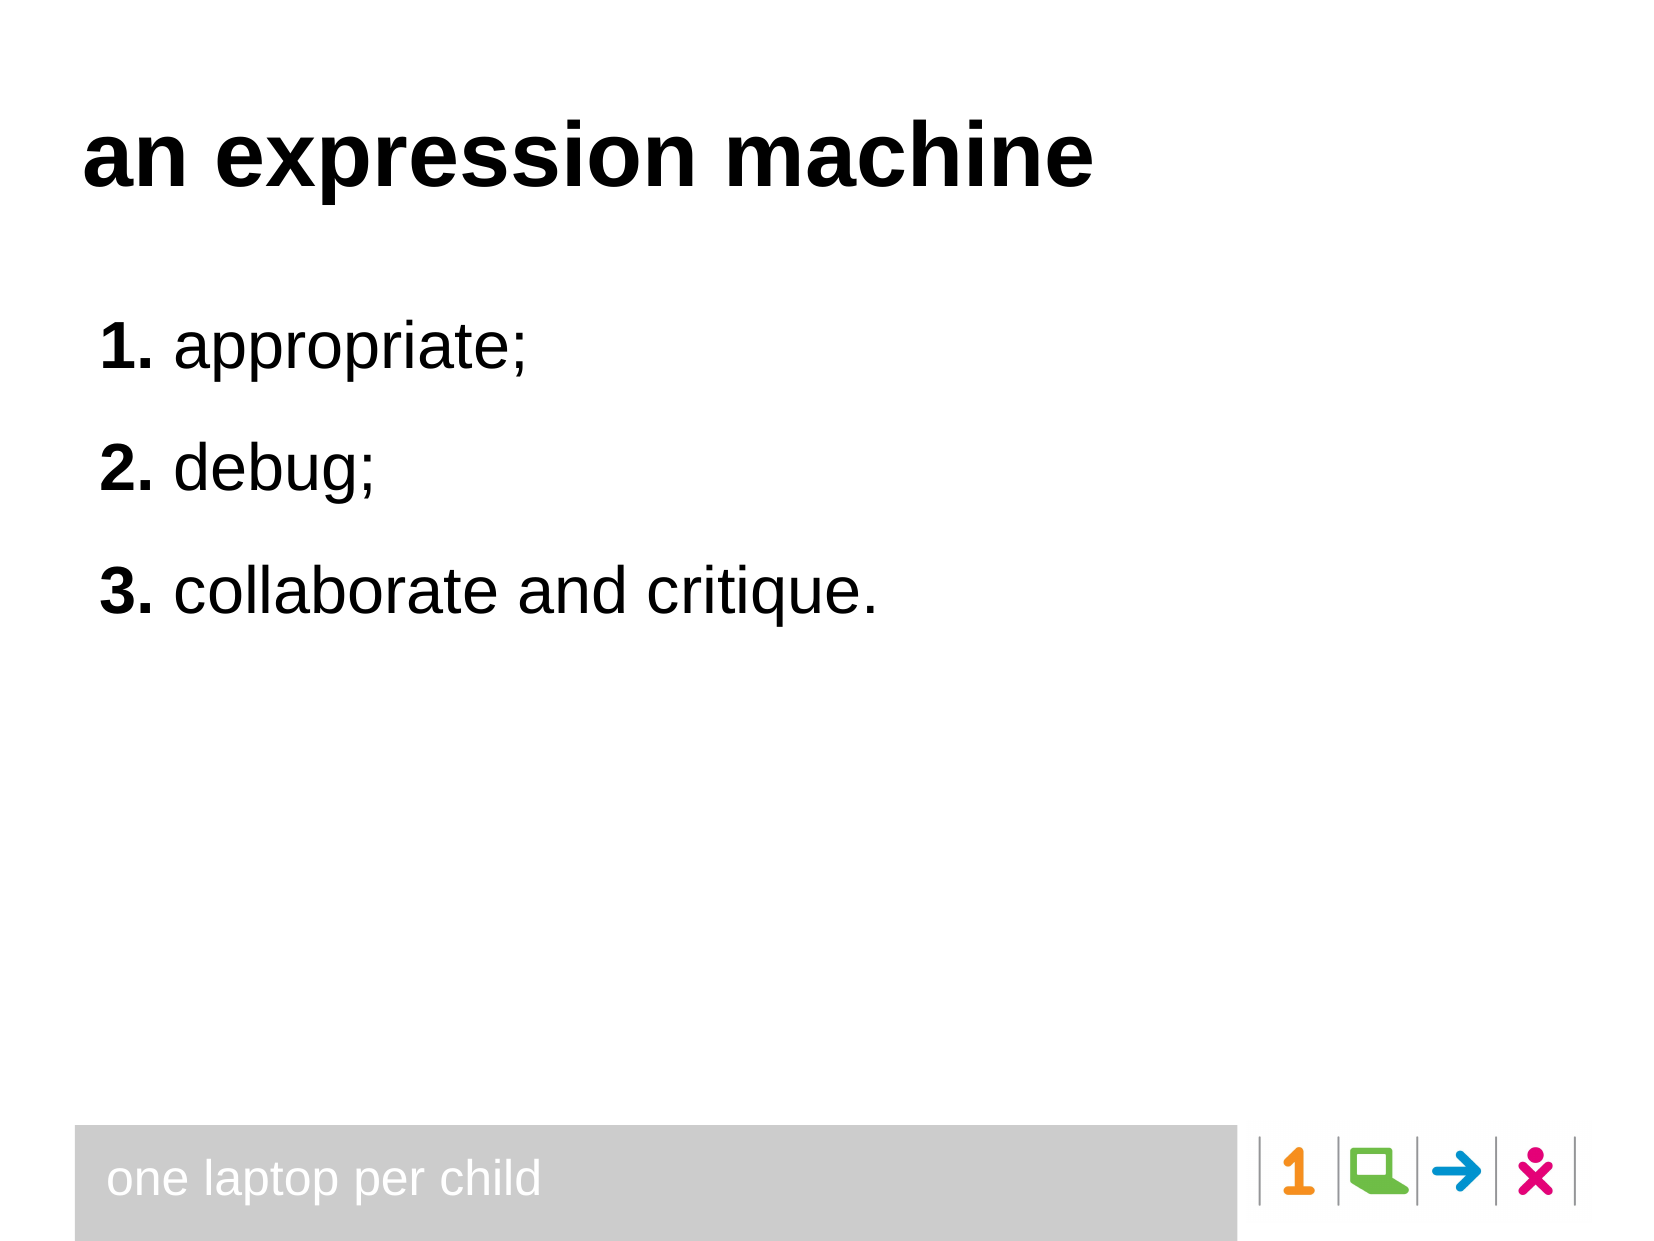

# an expression machine
1. appropriate;
2. debug;
3. collaborate and critique.